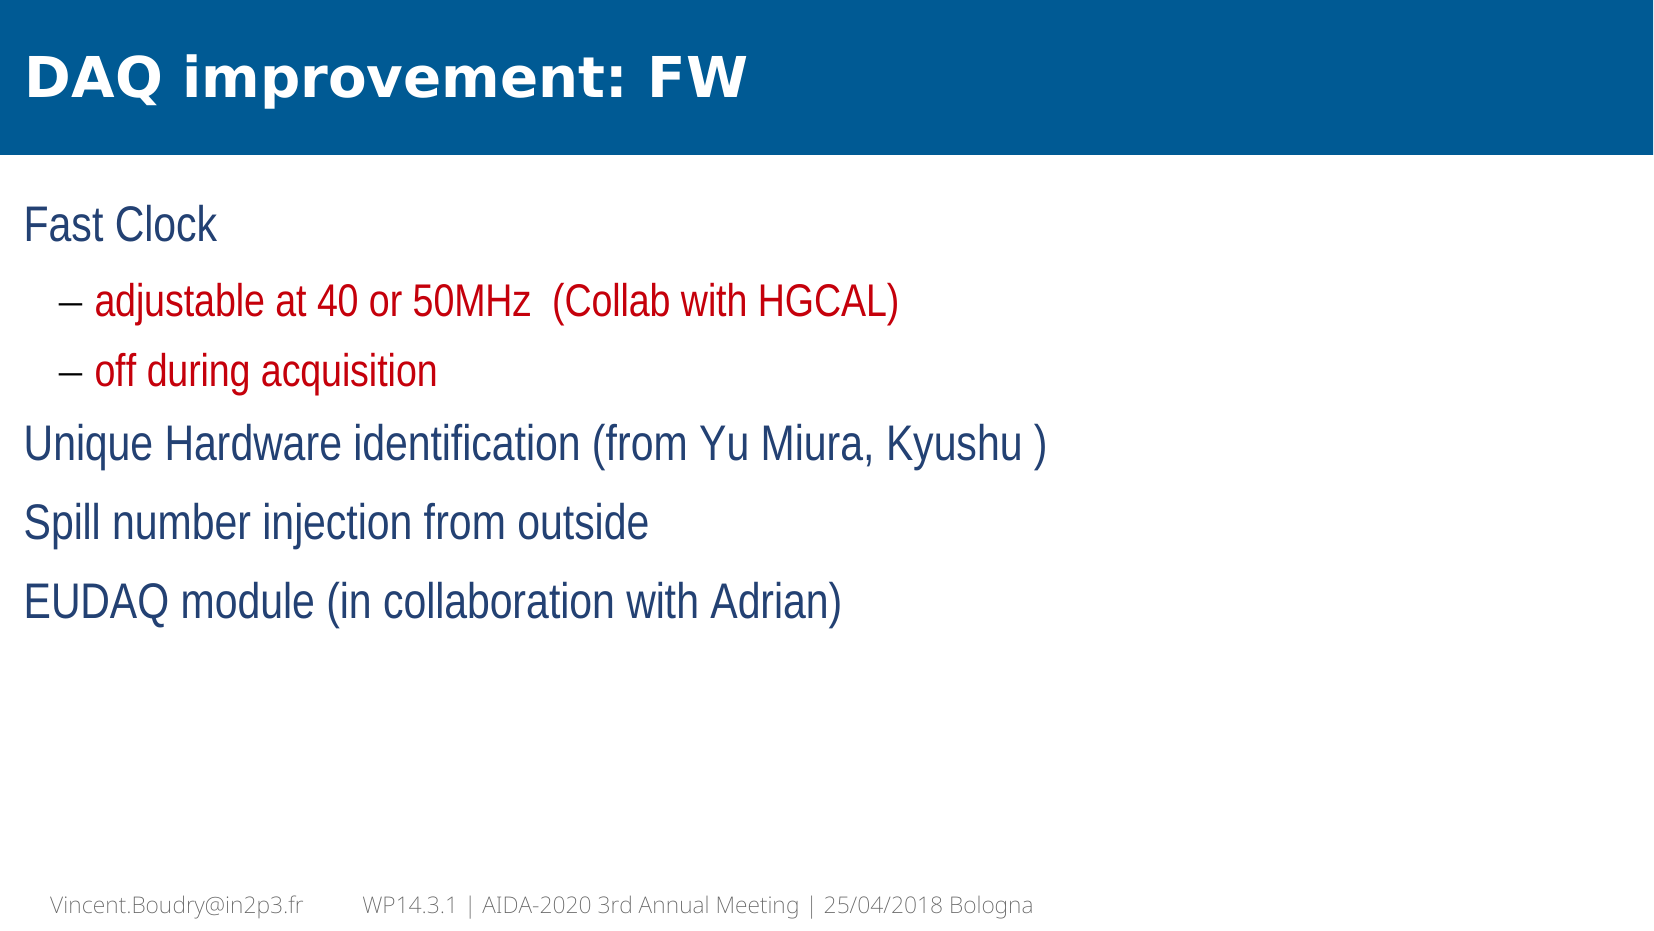

# DAQ improvement: FW
Fast Clock
adjustable at 40 or 50MHz (Collab with HGCAL)
off during acquisition
Unique Hardware identification (from Yu Miura, Kyushu )
Spill number injection from outside
EUDAQ module (in collaboration with Adrian)
Vincent.Boudry@in2p3.fr
 WP14.3.1 | AIDA-2020 3rd Annual Meeting | 25/04/2018 Bologna